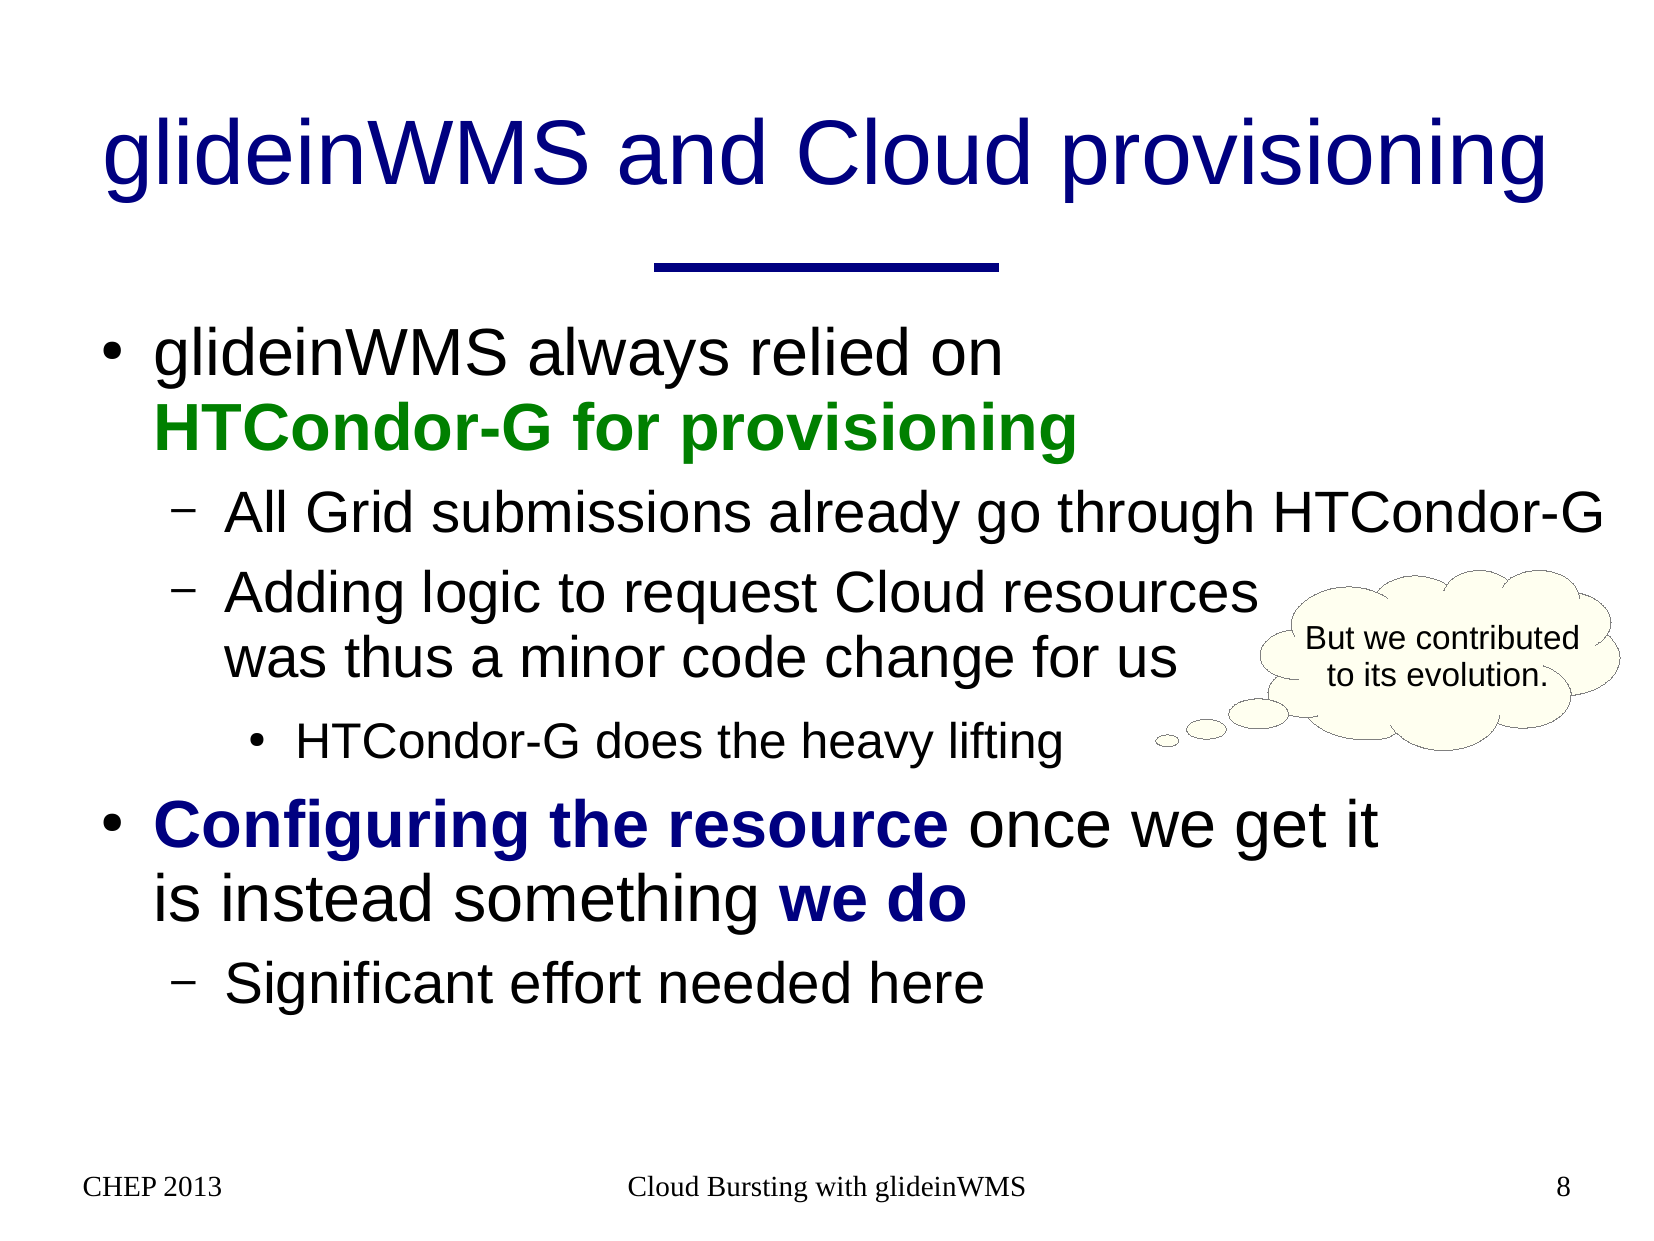

# glideinWMS and Cloud provisioning
glideinWMS always relied on
HTCondor-G for provisioning
All Grid submissions already go through HTCondor-G
Adding logic to request Cloud resources
was thus a minor code change for us
HTCondor-G does the heavy lifting
Configuring the resource once we get it
is instead something we do
Significant effort needed here
But we contributed
to its evolution.
CHEP 2013
Cloud Bursting with glideinWMS
8